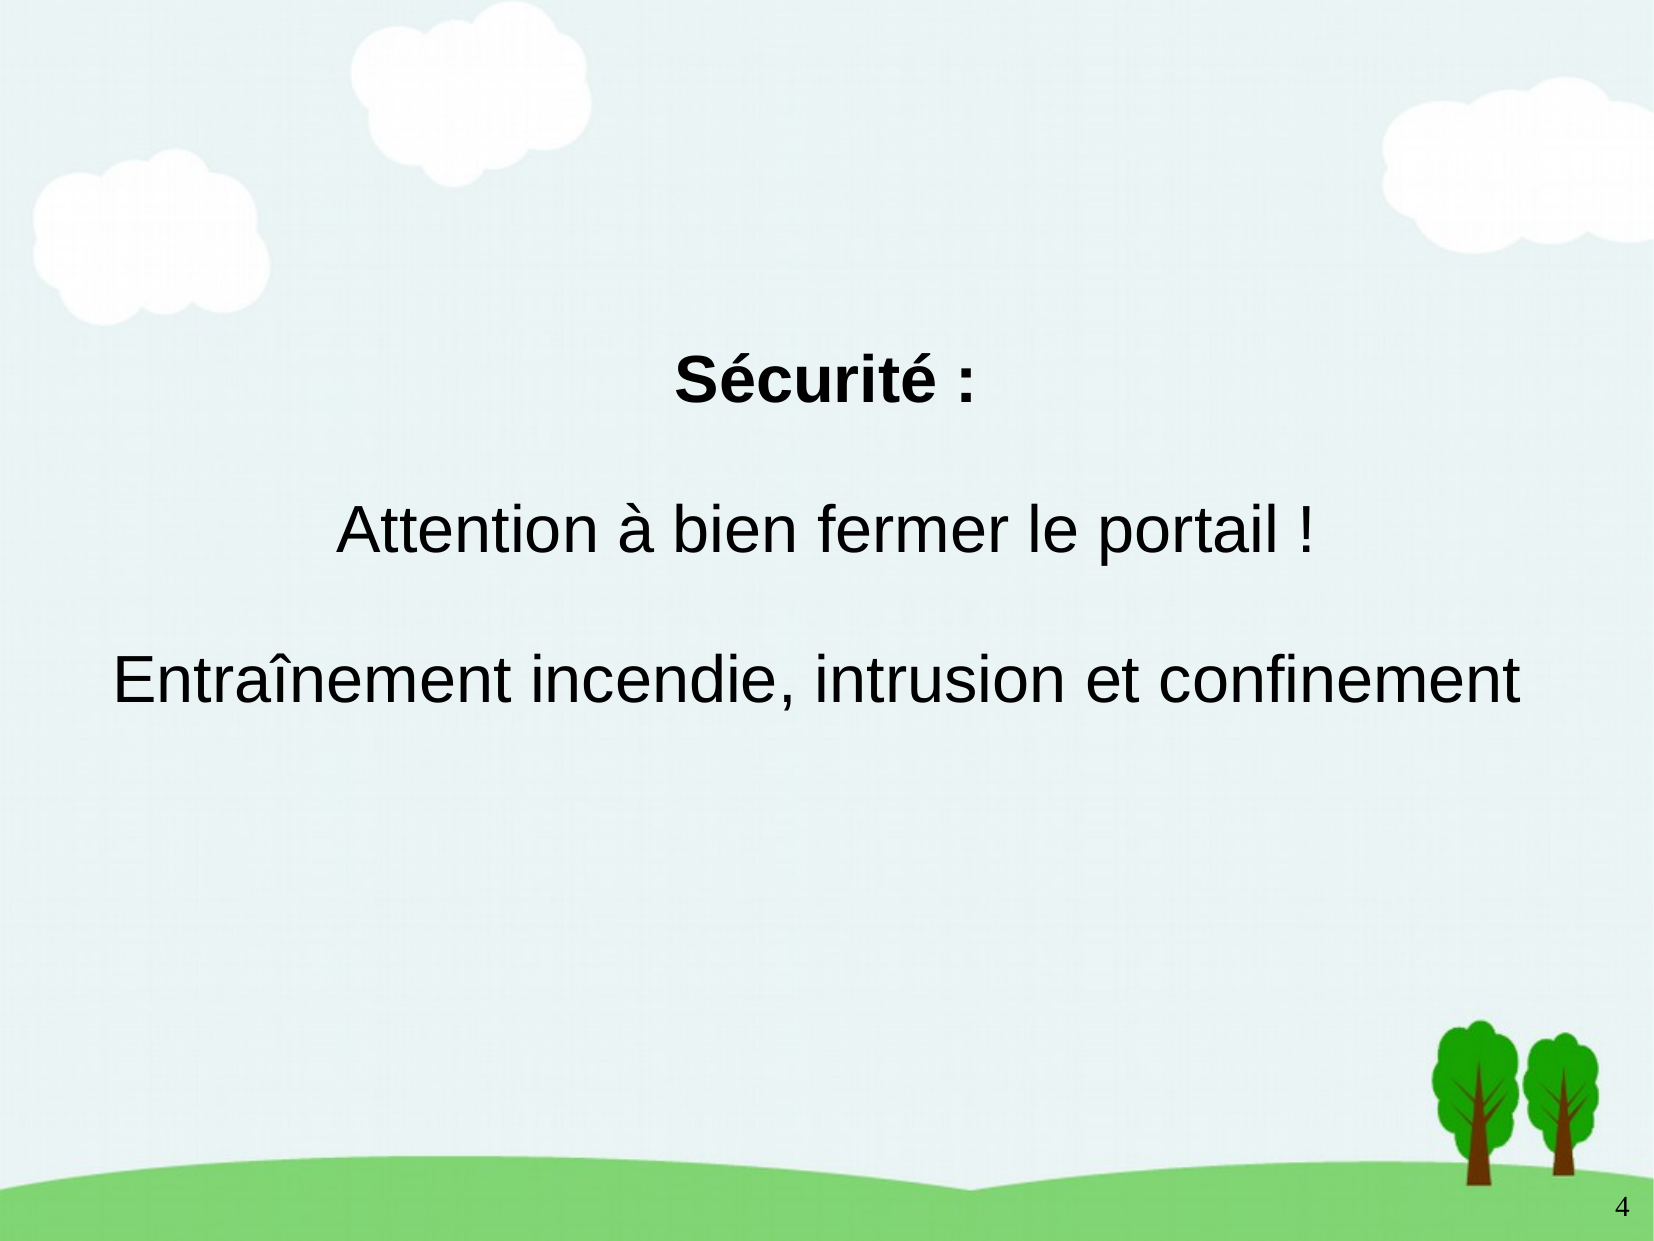

# Sécurité :
Attention à bien fermer le portail !
Entraînement incendie, intrusion et confinement
4